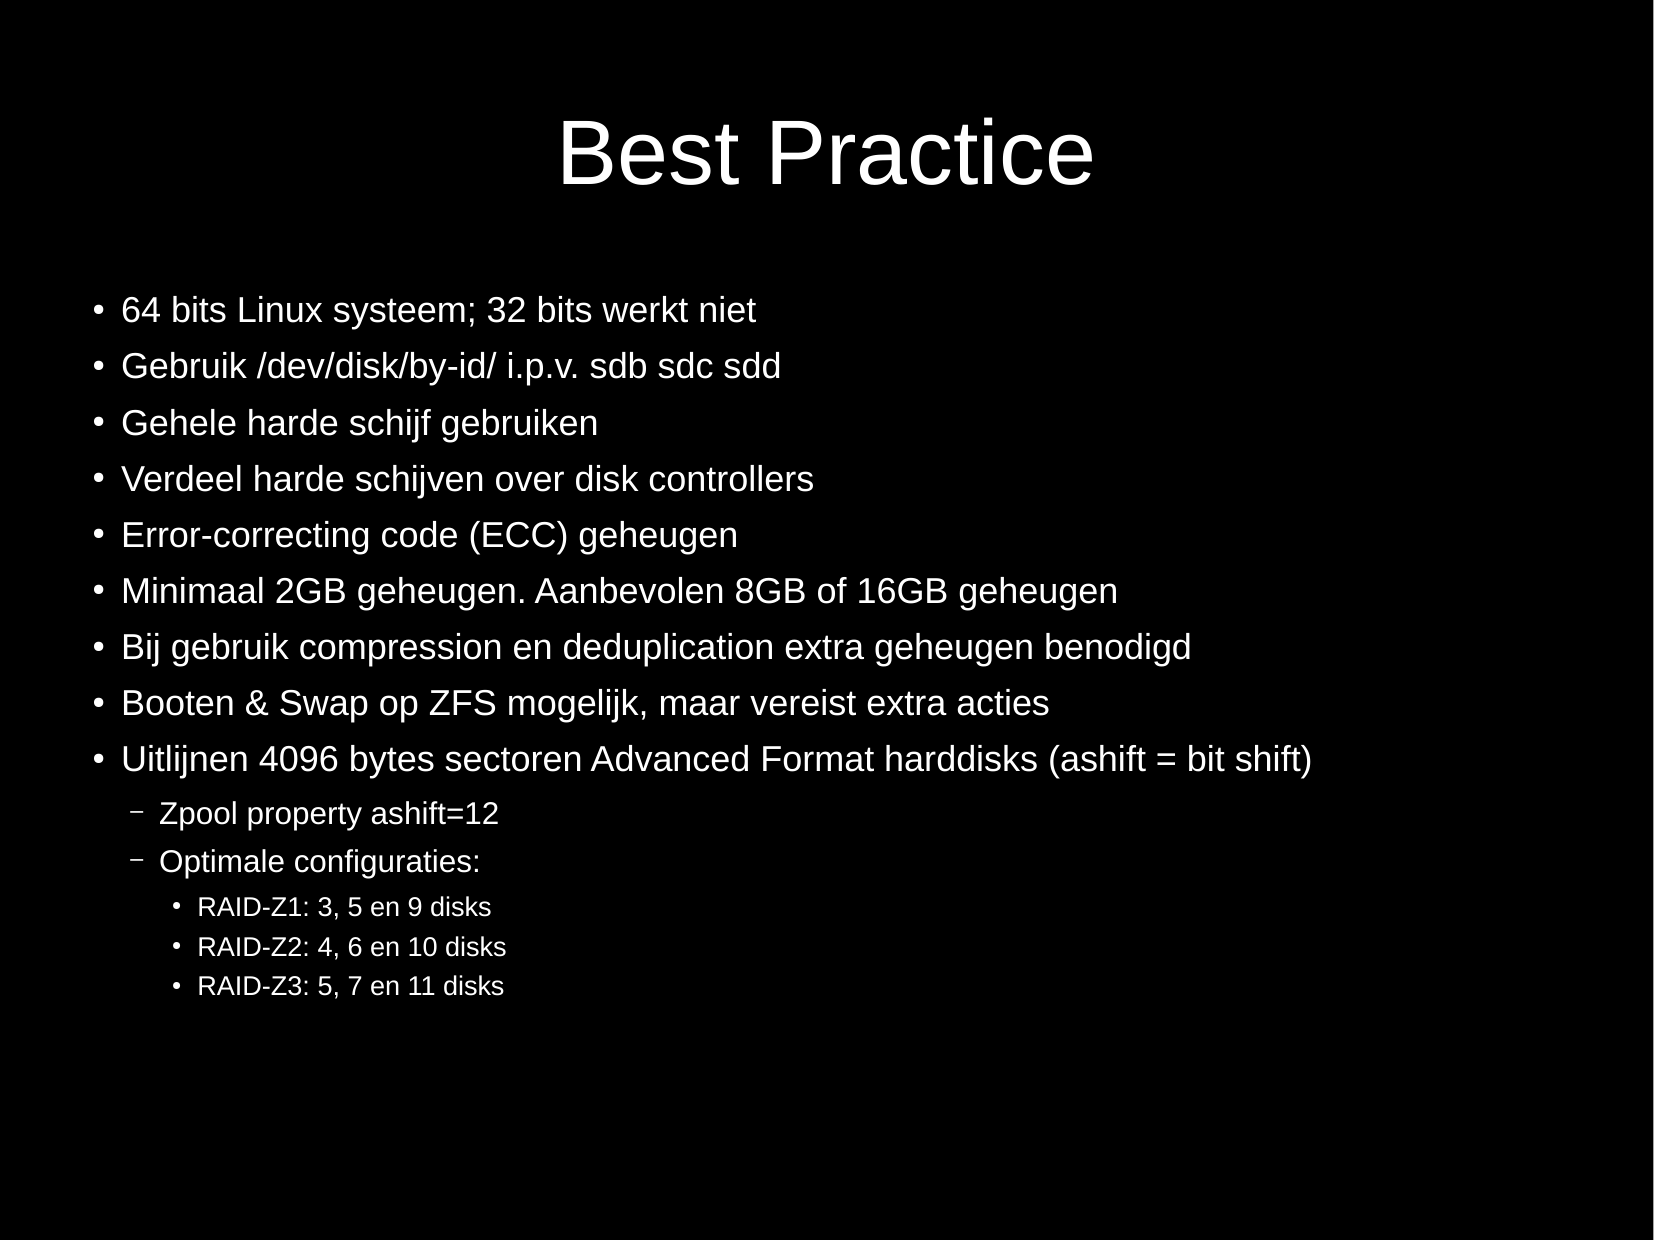

# Best Practice
64 bits Linux systeem; 32 bits werkt niet
Gebruik /dev/disk/by-id/ i.p.v. sdb sdc sdd
Gehele harde schijf gebruiken
Verdeel harde schijven over disk controllers
Error-correcting code (ECC) geheugen
Minimaal 2GB geheugen. Aanbevolen 8GB of 16GB geheugen
Bij gebruik compression en deduplication extra geheugen benodigd
Booten & Swap op ZFS mogelijk, maar vereist extra acties
Uitlijnen 4096 bytes sectoren Advanced Format harddisks (ashift = bit shift)
Zpool property ashift=12
Optimale configuraties:
RAID-Z1: 3, 5 en 9 disks
RAID-Z2: 4, 6 en 10 disks
RAID-Z3: 5, 7 en 11 disks